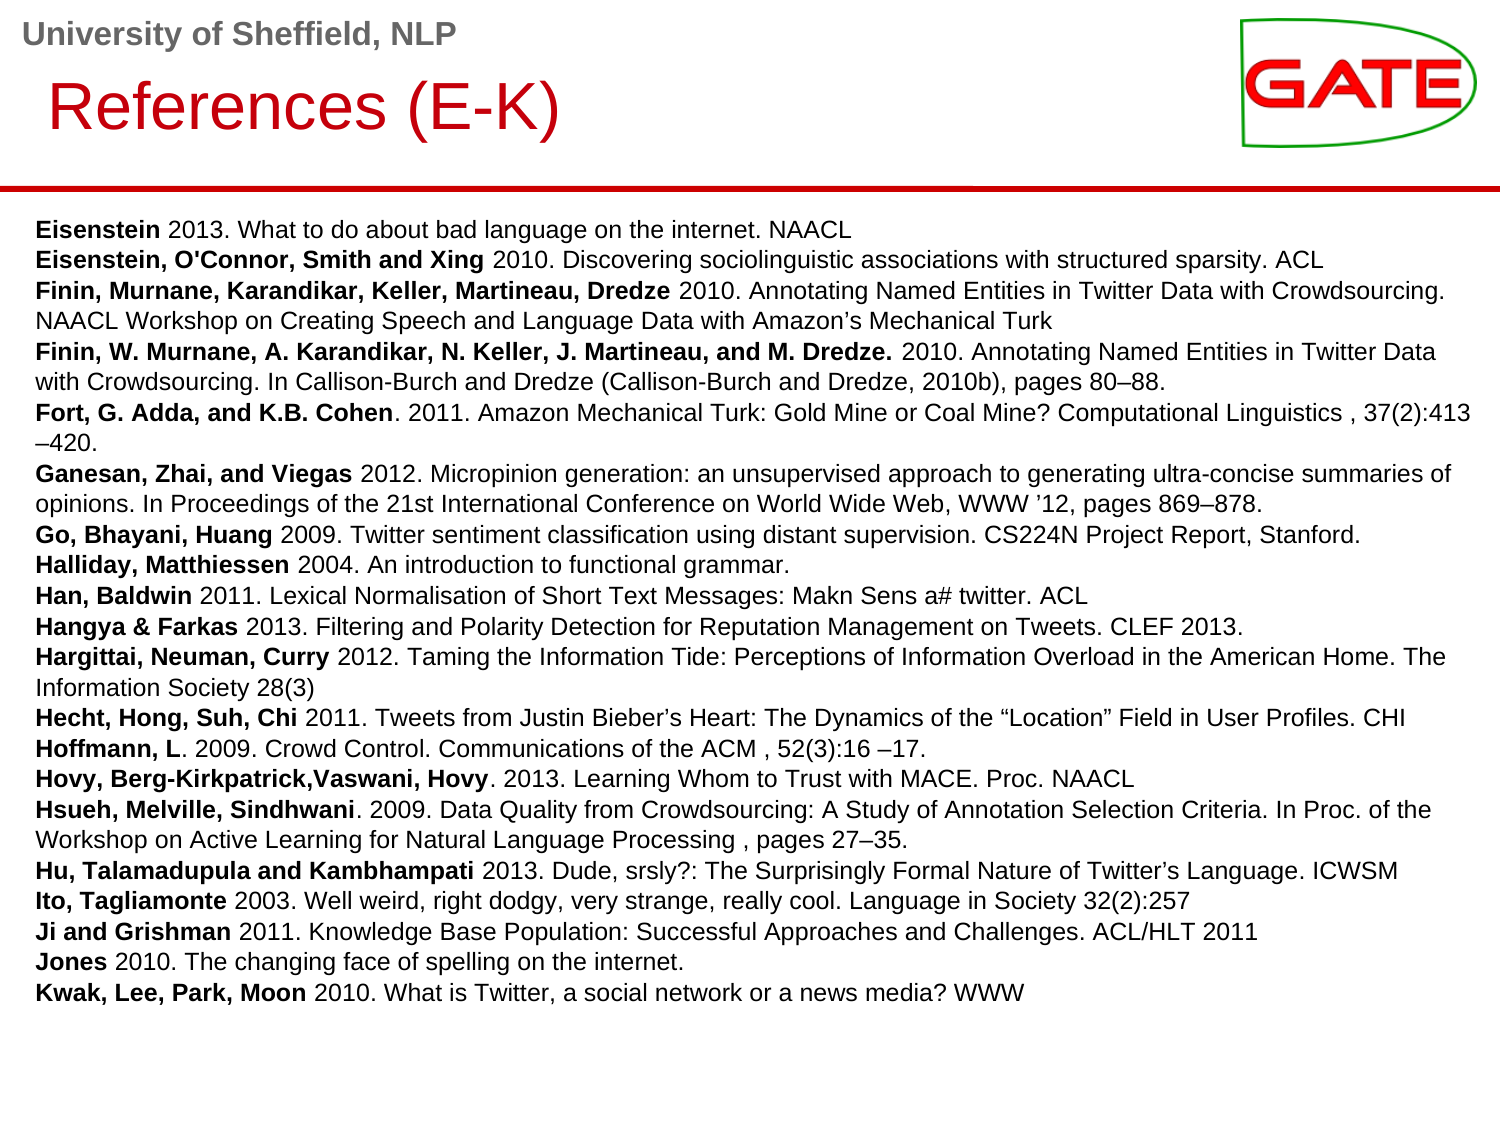

References (E-K)
Eisenstein 2013. What to do about bad language on the internet. NAACL
Eisenstein, O'Connor, Smith and Xing 2010. Discovering sociolinguistic associations with structured sparsity. ACL
Finin, Murnane, Karandikar, Keller, Martineau, Dredze 2010. Annotating Named Entities in Twitter Data with Crowdsourcing. NAACL Workshop on Creating Speech and Language Data with Amazon’s Mechanical Turk
Finin, W. Murnane, A. Karandikar, N. Keller, J. Martineau, and M. Dredze. 2010. Annotating Named Entities in Twitter Data with Crowdsourcing. In Callison-Burch and Dredze (Callison-Burch and Dredze, 2010b), pages 80–88.
Fort, G. Adda, and K.B. Cohen. 2011. Amazon Mechanical Turk: Gold Mine or Coal Mine? Computational Linguistics , 37(2):413 –420.
Ganesan, Zhai, and Viegas 2012. Micropinion generation: an unsupervised approach to generating ultra-concise summaries of opinions. In Proceedings of the 21st International Conference on World Wide Web, WWW ’12, pages 869–878.
Go, Bhayani, Huang 2009. Twitter sentiment classification using distant supervision. CS224N Project Report, Stanford.
Halliday, Matthiessen 2004. An introduction to functional grammar.
Han, Baldwin 2011. Lexical Normalisation of Short Text Messages: Makn Sens a# twitter. ACL
Hangya & Farkas 2013. Filtering and Polarity Detection for Reputation Management on Tweets. CLEF 2013.
Hargittai, Neuman, Curry 2012. Taming the Information Tide: Perceptions of Information Overload in the American Home. The Information Society 28(3)
Hecht, Hong, Suh, Chi 2011. Tweets from Justin Bieber’s Heart: The Dynamics of the “Location” Field in User Profiles. CHI
Hoffmann, L. 2009. Crowd Control. Communications of the ACM , 52(3):16 –17.
Hovy, Berg-Kirkpatrick,Vaswani, Hovy. 2013. Learning Whom to Trust with MACE. Proc. NAACL
Hsueh, Melville, Sindhwani. 2009. Data Quality from Crowdsourcing: A Study of Annotation Selection Criteria. In Proc. of the Workshop on Active Learning for Natural Language Processing , pages 27–35.
Hu, Talamadupula and Kambhampati 2013. Dude, srsly?: The Surprisingly Formal Nature of Twitter’s Language. ICWSM
Ito, Tagliamonte 2003. Well weird, right dodgy, very strange, really cool. Language in Society 32(2):257
Ji and Grishman 2011. Knowledge Base Population: Successful Approaches and Challenges. ACL/HLT 2011
Jones 2010. The changing face of spelling on the internet.
Kwak, Lee, Park, Moon 2010. What is Twitter, a social network or a news media? WWW